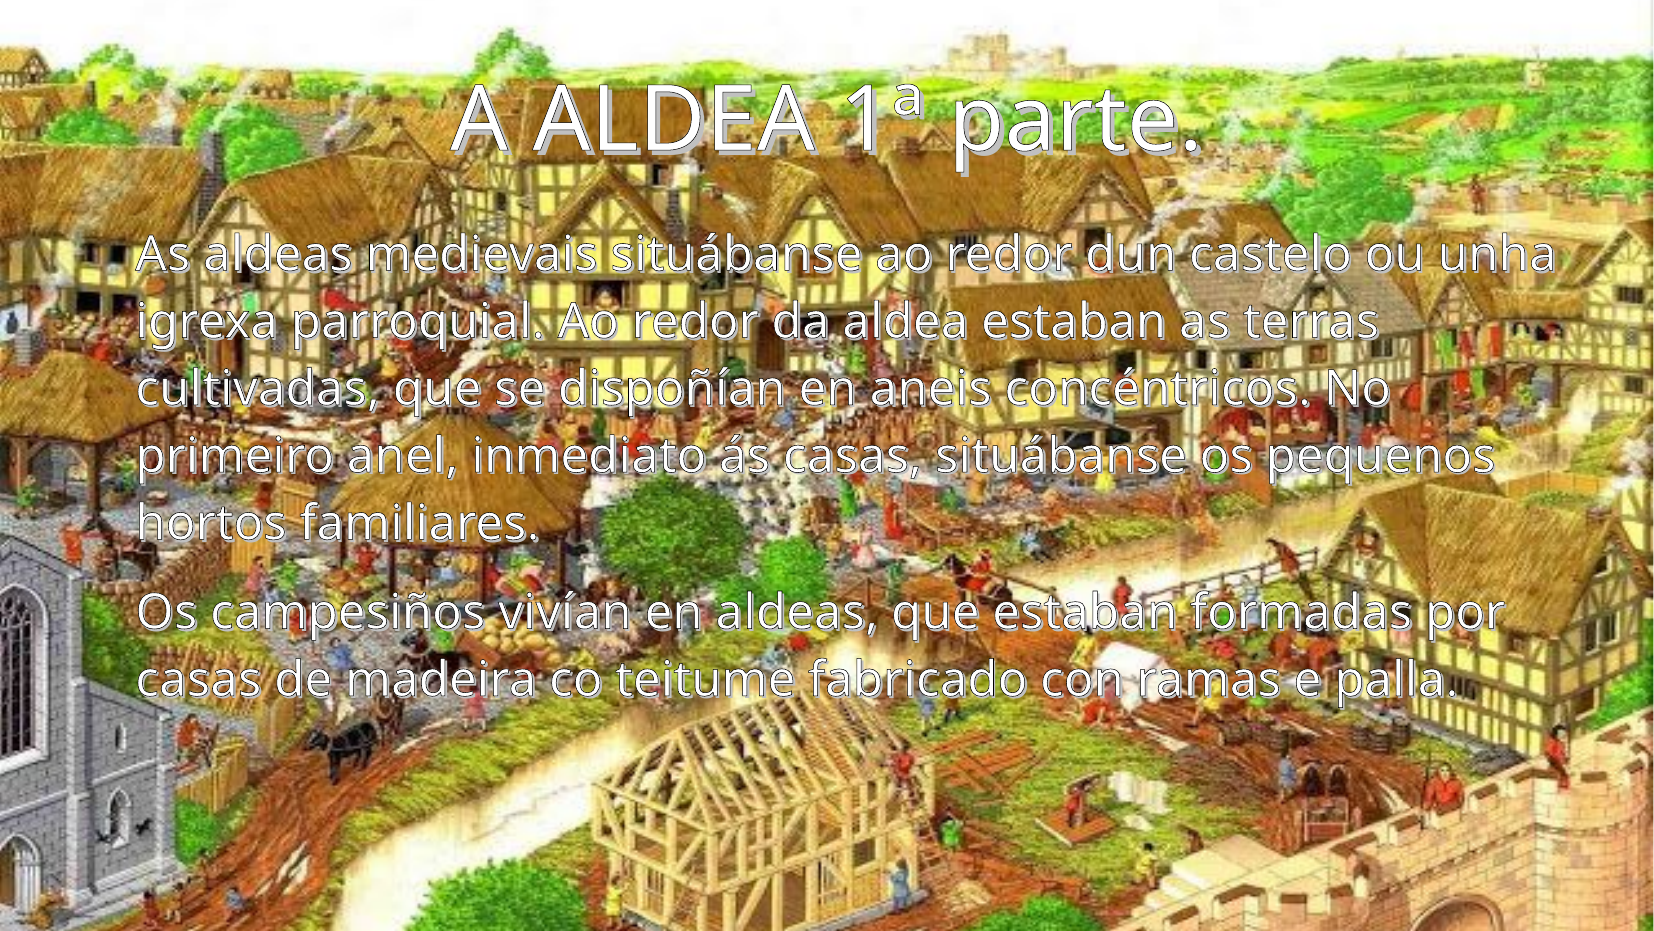

# A ALDEA 1ª parte.
As aldeas medievais situábanse ao redor dun castelo ou unha igrexa parroquial. Ao redor da aldea estaban as terras cultivadas, que se dispoñían en aneis concéntricos. No primeiro anel, inmediato ás casas, situábanse os pequenos hortos familiares.
Os campesiños vivían en aldeas, que estaban formadas por casas de madeira co teitume fabricado con ramas e palla.